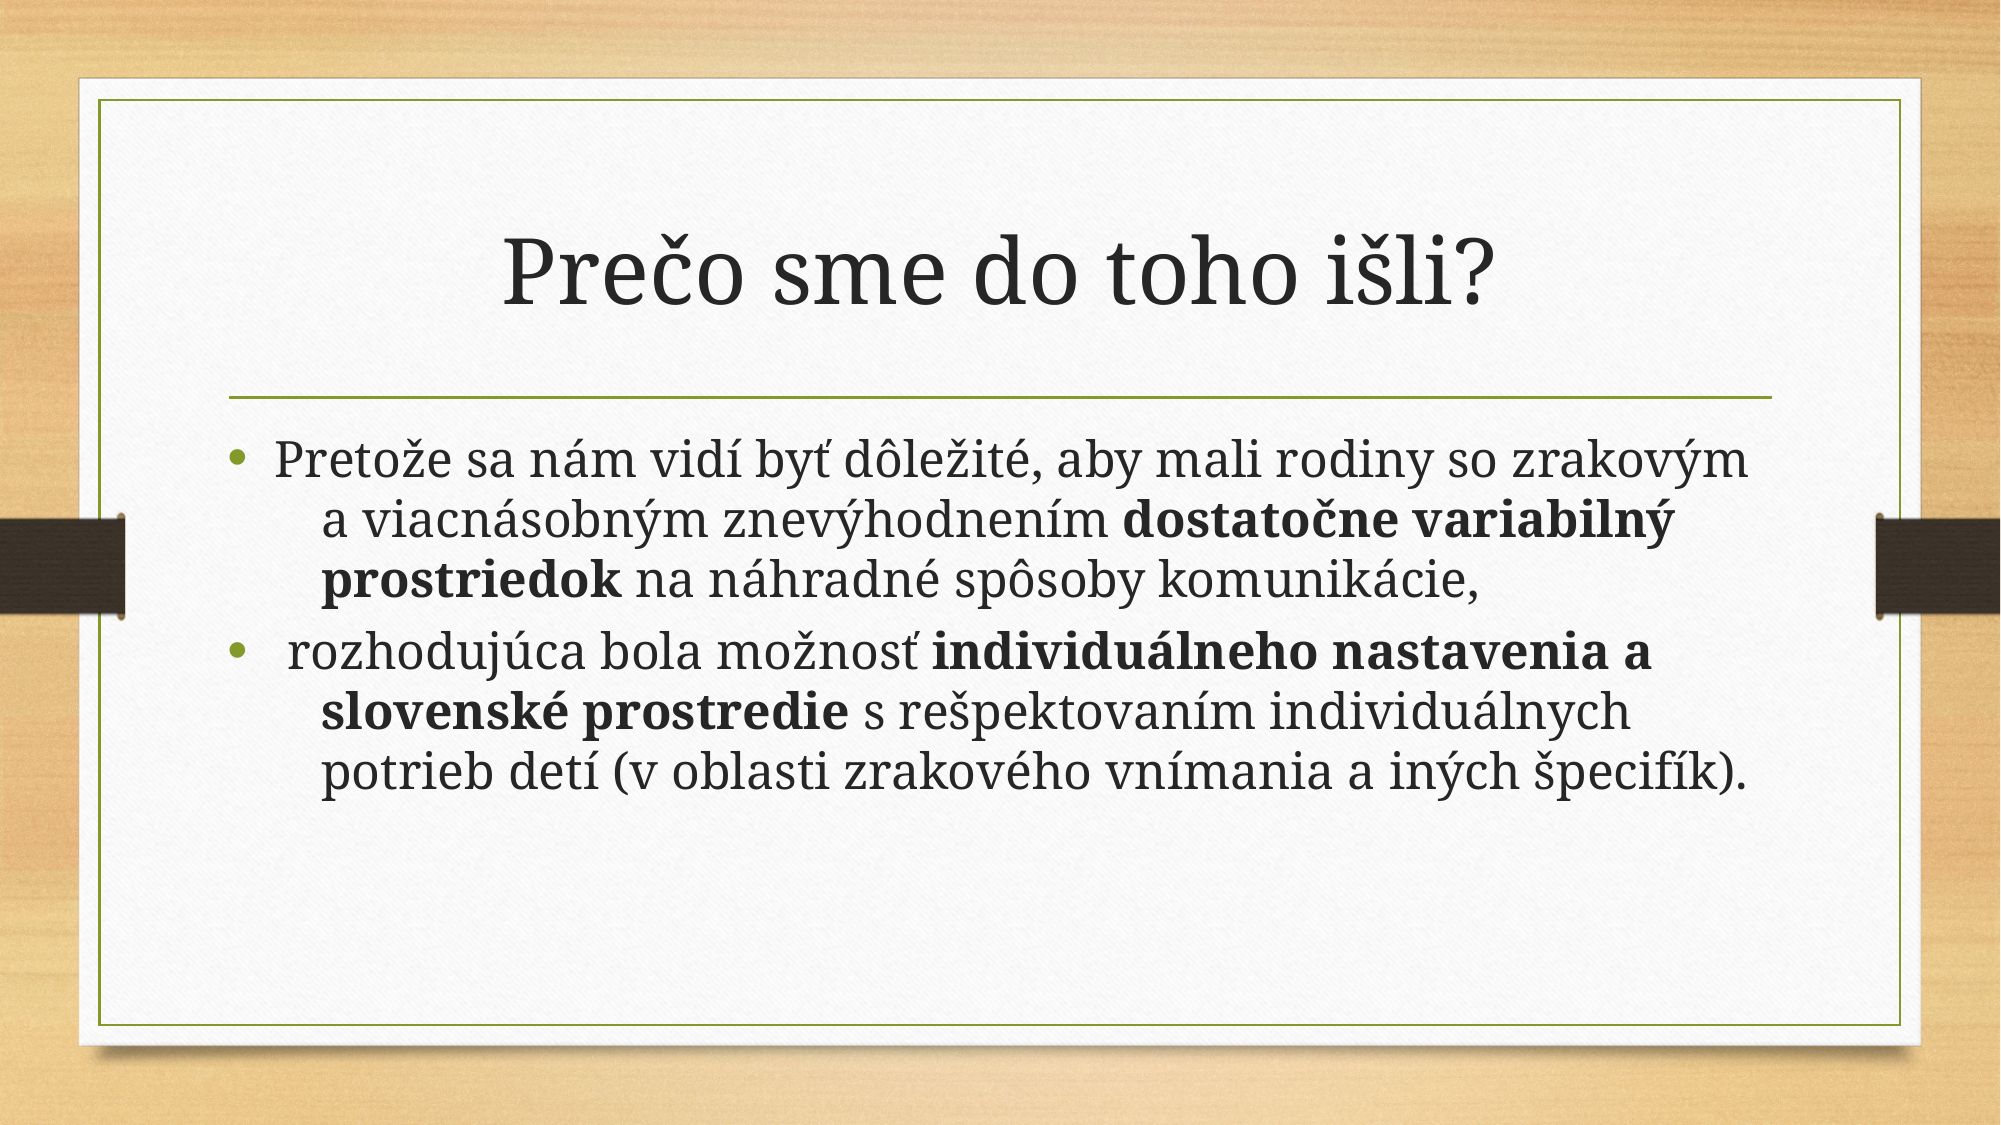

# Prečo sme do toho išli?
Pretože sa nám vidí byť dôležité, aby mali rodiny so zrakovým a viacnásobným znevýhodnením dostatočne variabilný prostriedok na náhradné spôsoby komunikácie,
 rozhodujúca bola možnosť individuálneho nastavenia a slovenské prostredie s rešpektovaním individuálnych potrieb detí (v oblasti zrakového vnímania a iných špecifík).